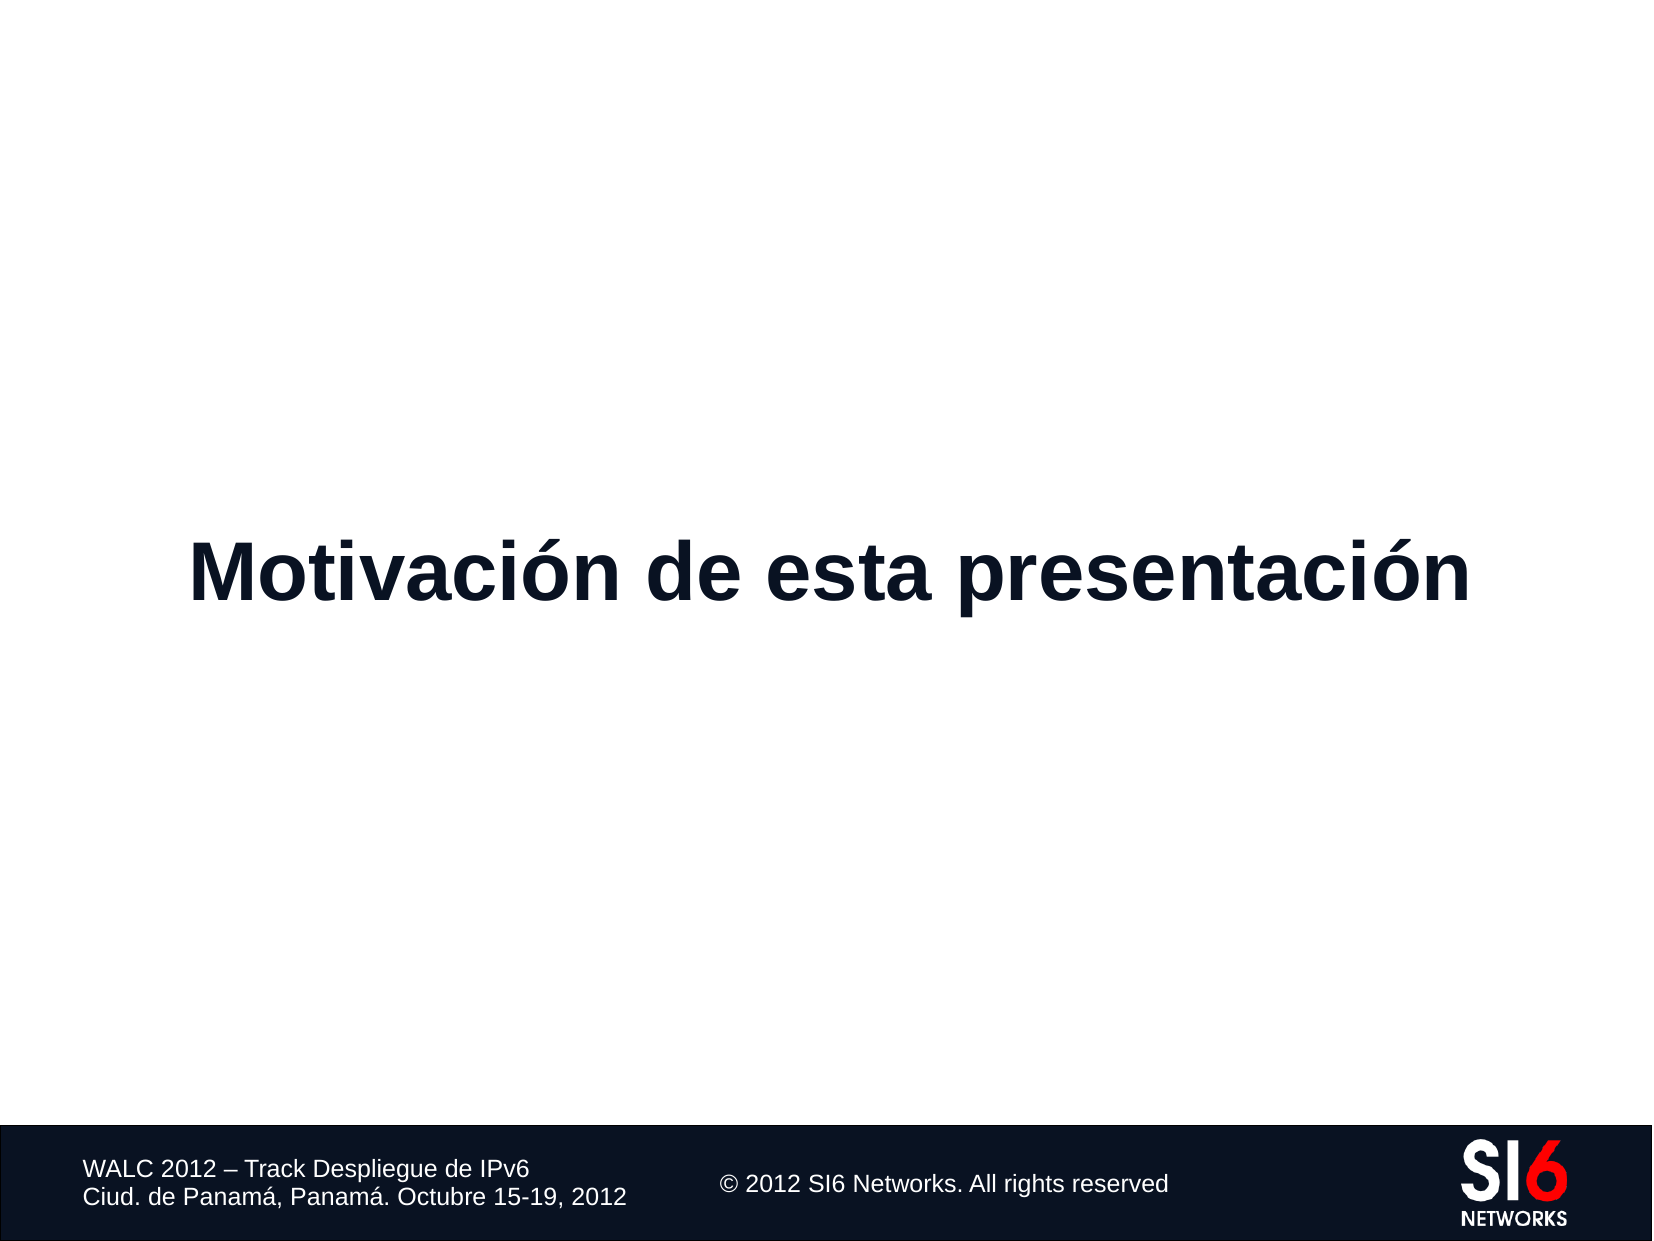

# Motivación de esta presentación
Congreso de Seguridad en Computo 2011
10